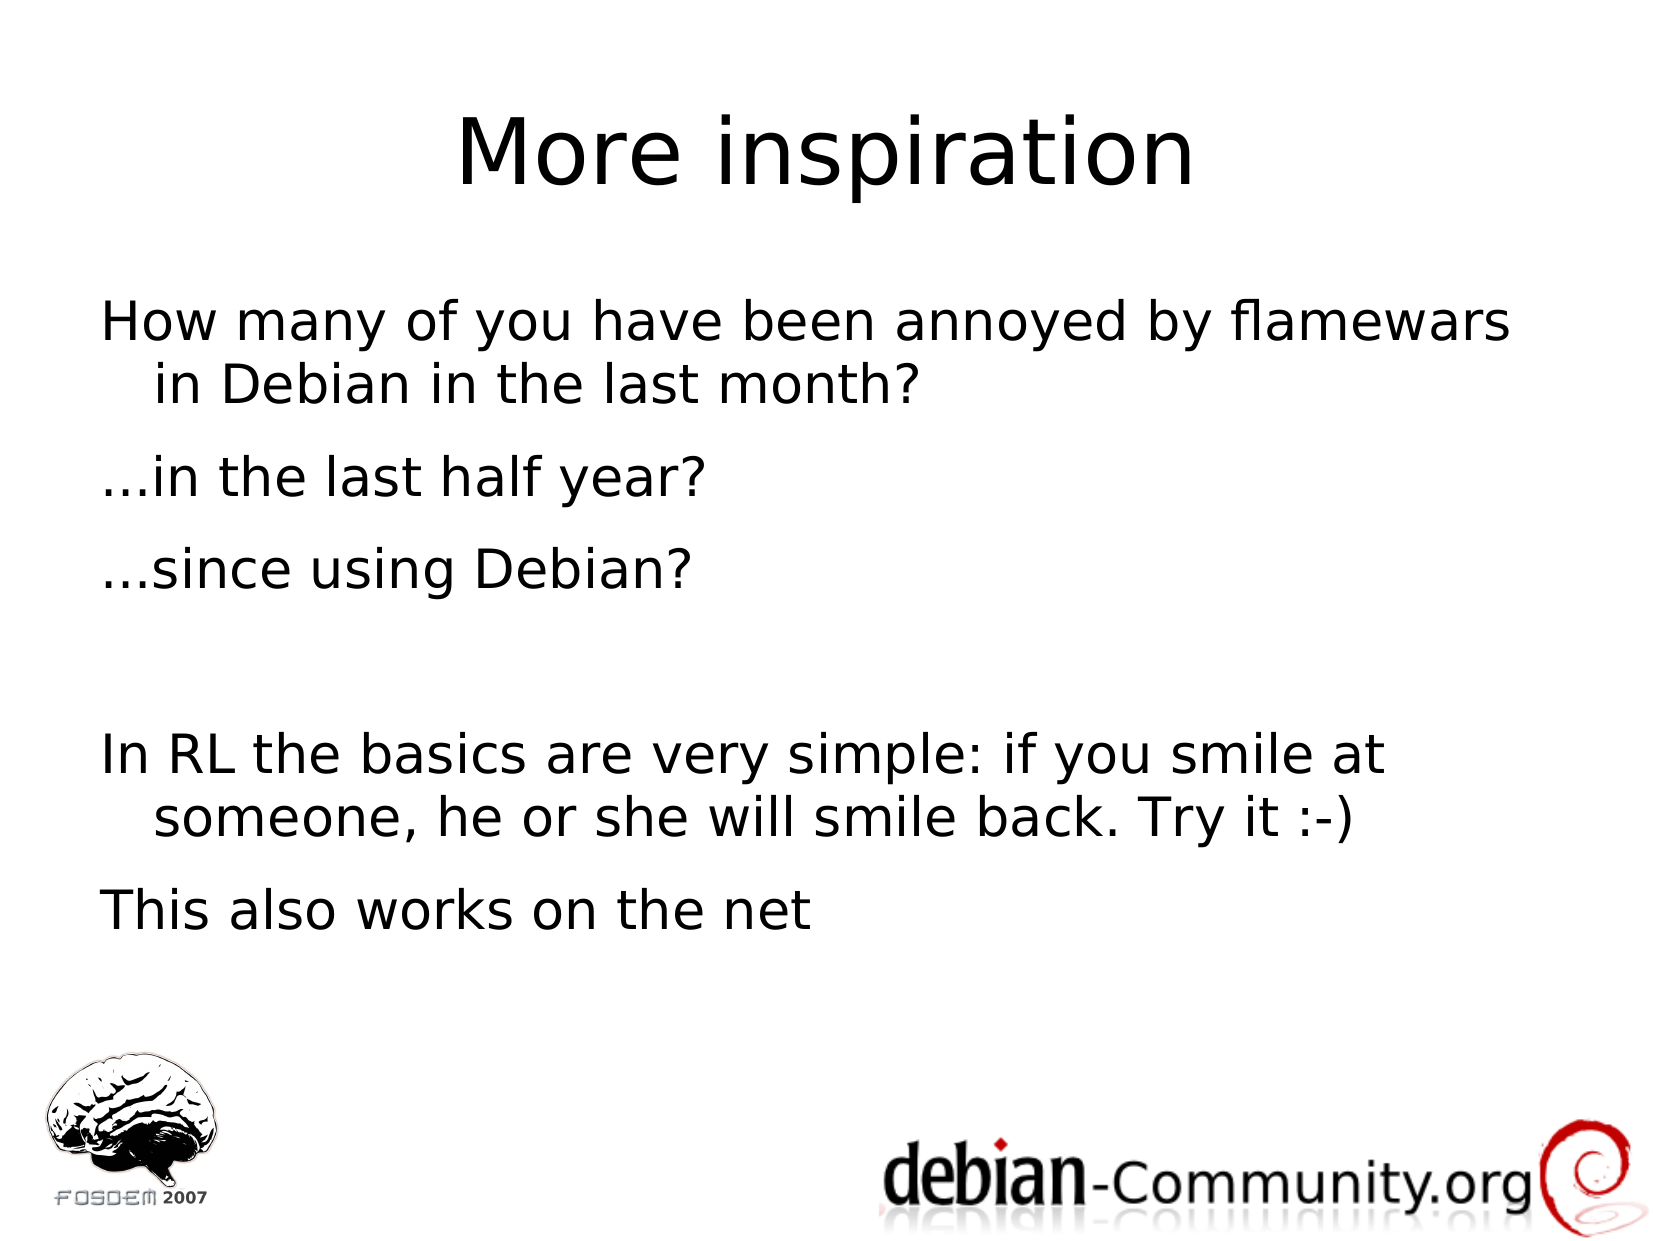

# More inspiration
How many of you have been annoyed by flamewars in Debian in the last month?
...in the last half year?
...since using Debian?
In RL the basics are very simple: if you smile at someone, he or she will smile back. Try it :-)
This also works on the net